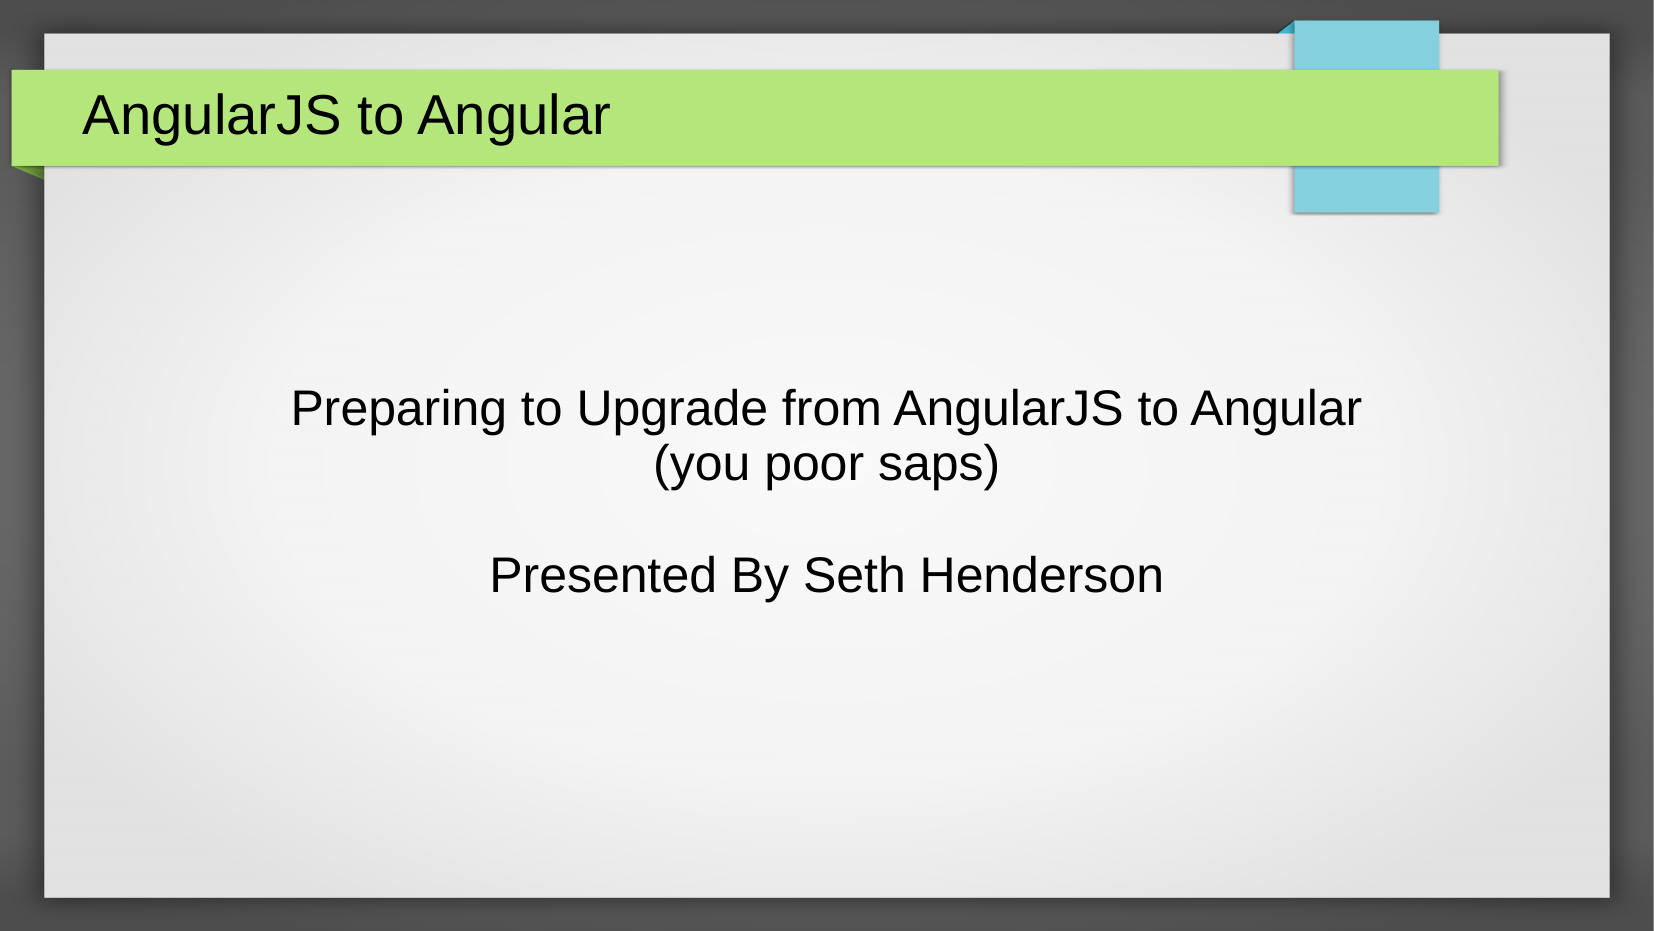

# AngularJS to Angular
Preparing to Upgrade from AngularJS to Angular
(you poor saps)
Presented By Seth Henderson